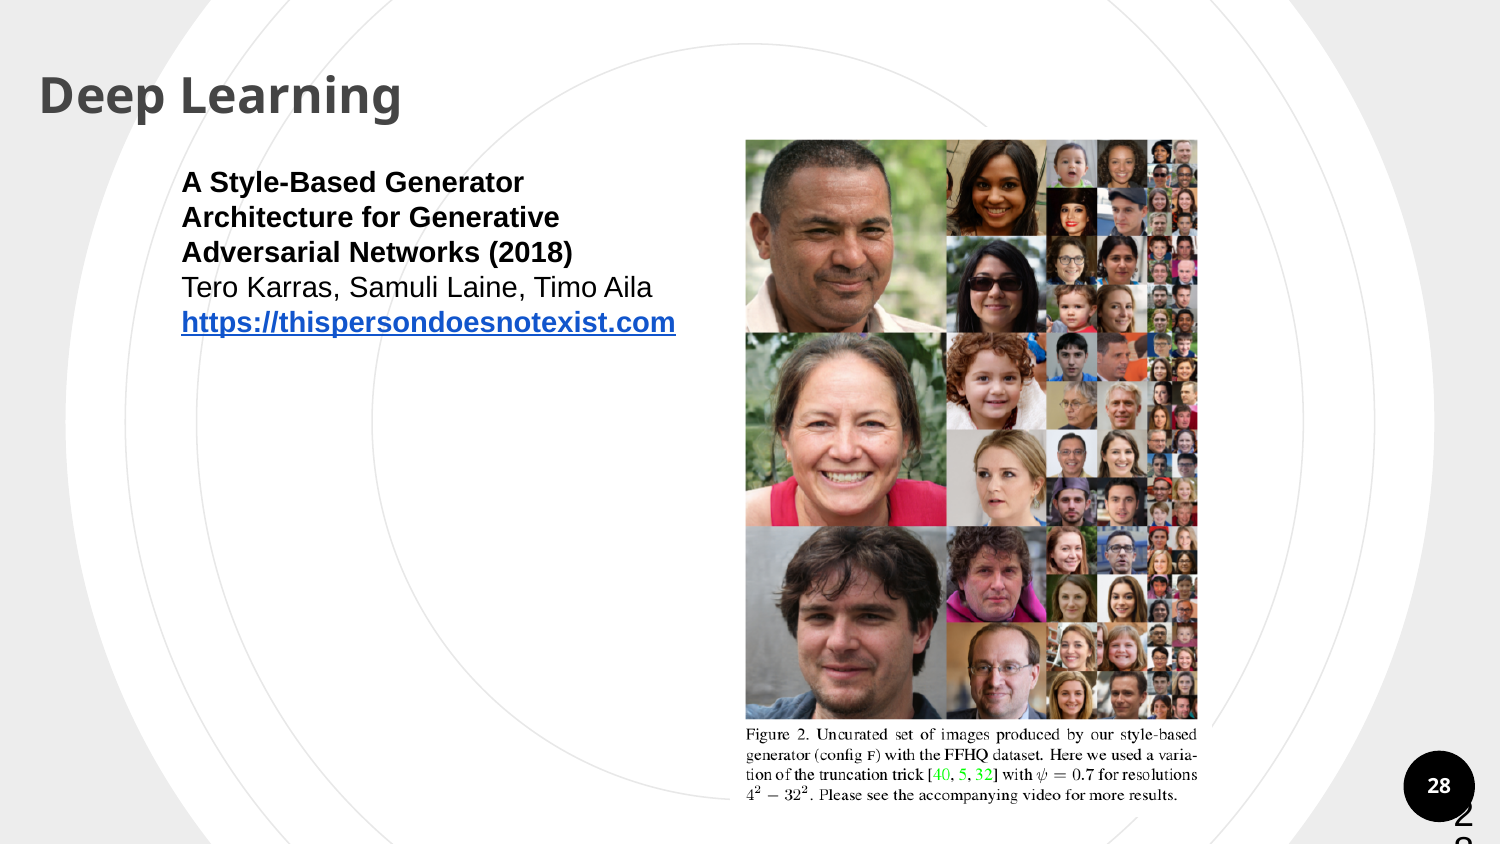

Deep Learning
A Style-Based Generator Architecture for Generative Adversarial Networks (2018)
Tero Karras, Samuli Laine, Timo Aila
https://thispersondoesnotexist.com